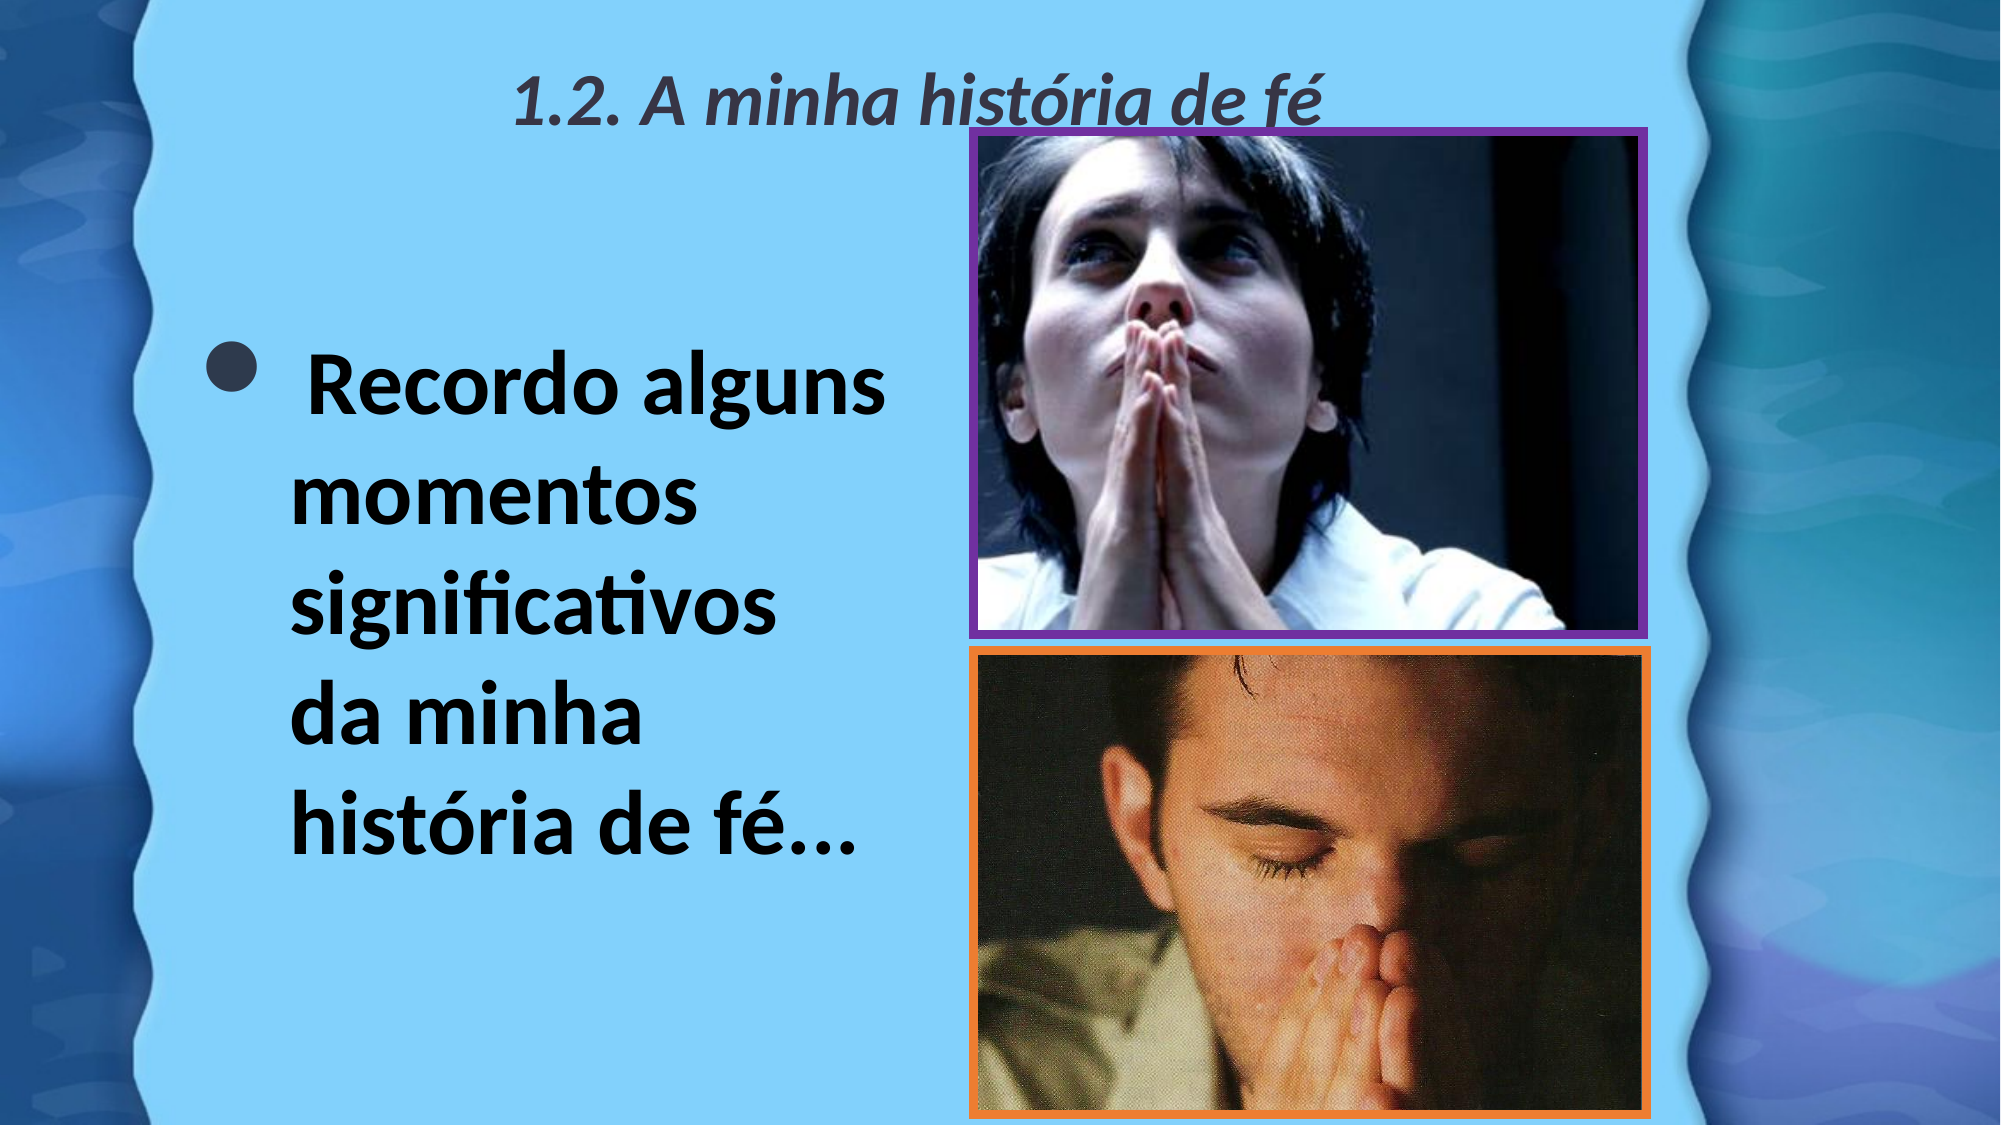

# 1.2. A minha história de fé
 Recordo alguns momentos significativos da minha história de fé...